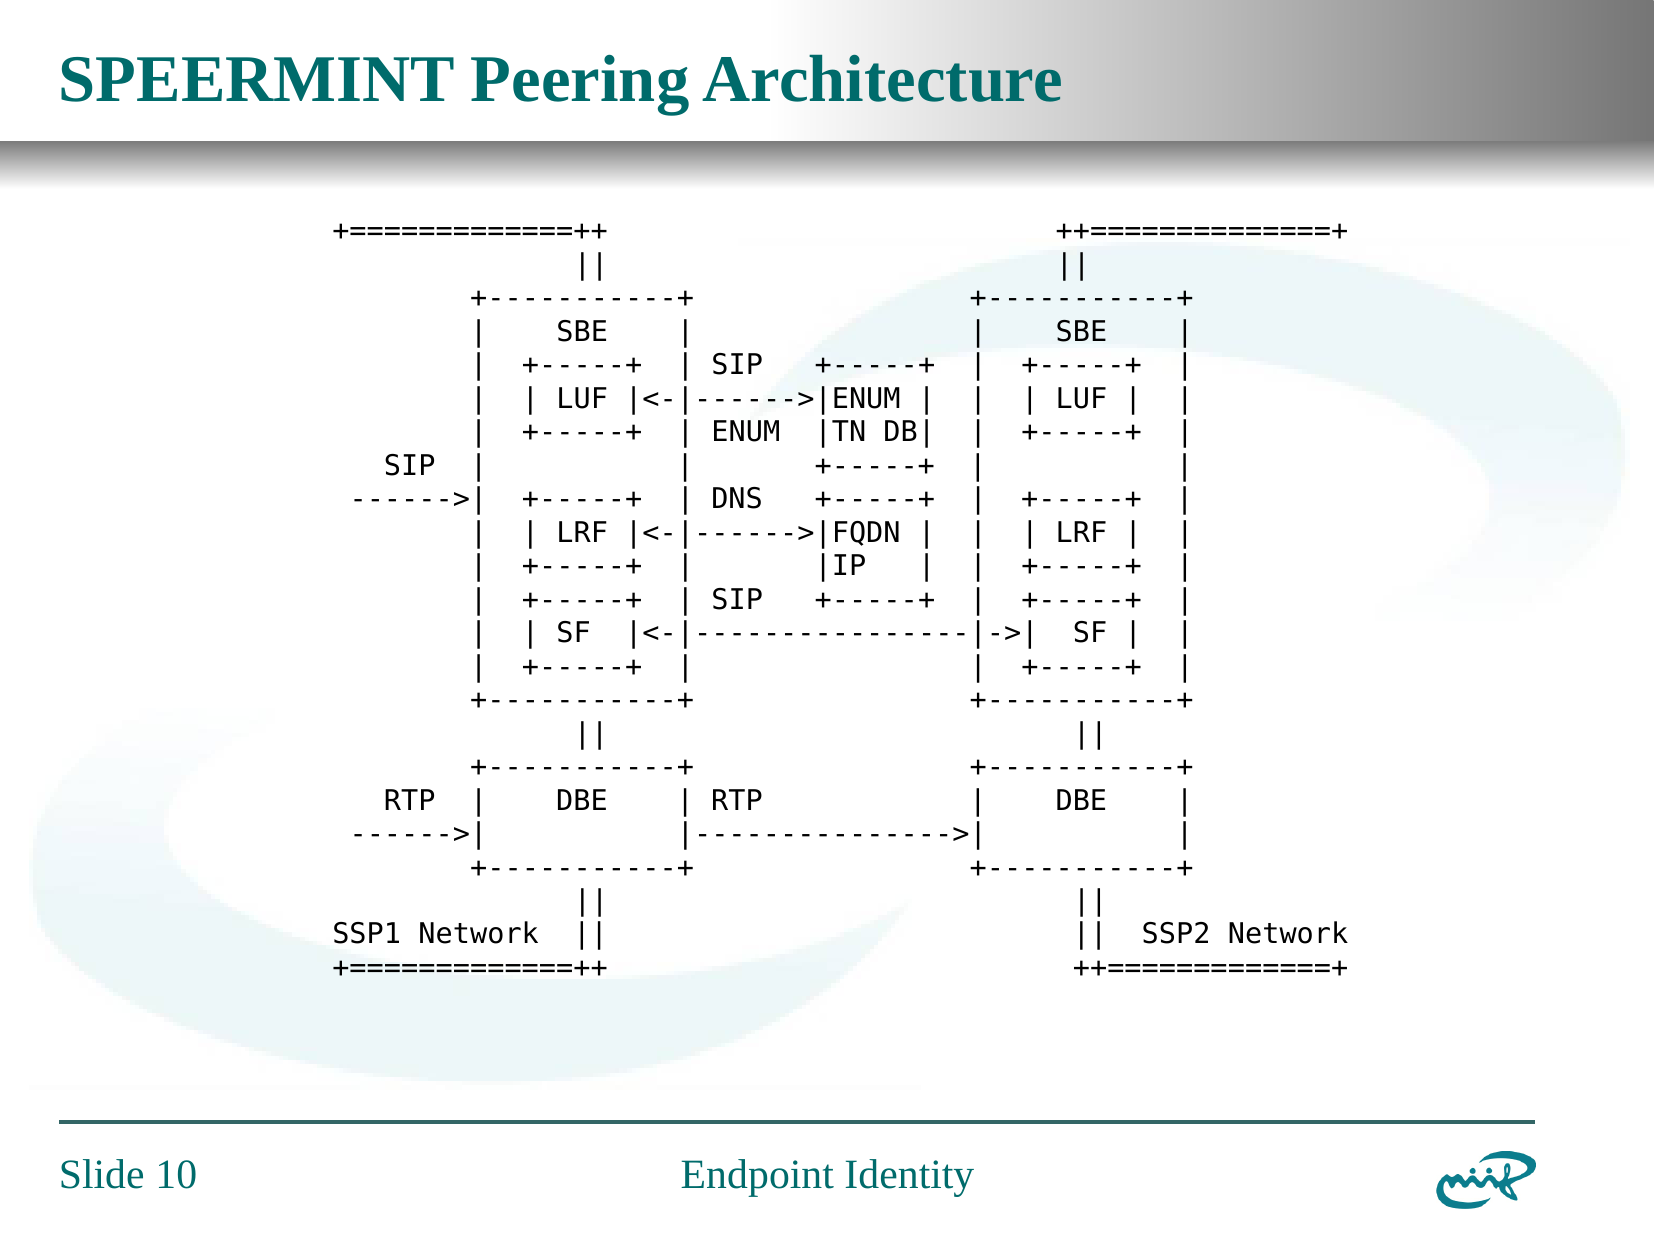

# SPEERMINT Peering Architecture
 +=============++ ++==============+
 || ||
 +-----------+ +-----------+
 | SBE | | SBE |
 | +-----+ | SIP +-----+ | +-----+ |
 | | LUF |<-|------>|ENUM | | | LUF | |
 | +-----+ | ENUM |TN DB| | +-----+ |
 SIP | | +-----+ | |
 ------>| +-----+ | DNS +-----+ | +-----+ |
 | | LRF |<-|------>|FQDN | | | LRF | |
 | +-----+ | |IP | | +-----+ |
 | +-----+ | SIP +-----+ | +-----+ |
 | | SF |<-|----------------|->| SF | |
 | +-----+ | | +-----+ |
 +-----------+ +-----------+
 || ||
 +-----------+ +-----------+
 RTP | DBE | RTP | DBE |
 ------>| |--------------->| |
 +-----------+ +-----------+
 || ||
 SSP1 Network || || SSP2 Network
 +=============++ ++=============+
10
Endpoint Identity